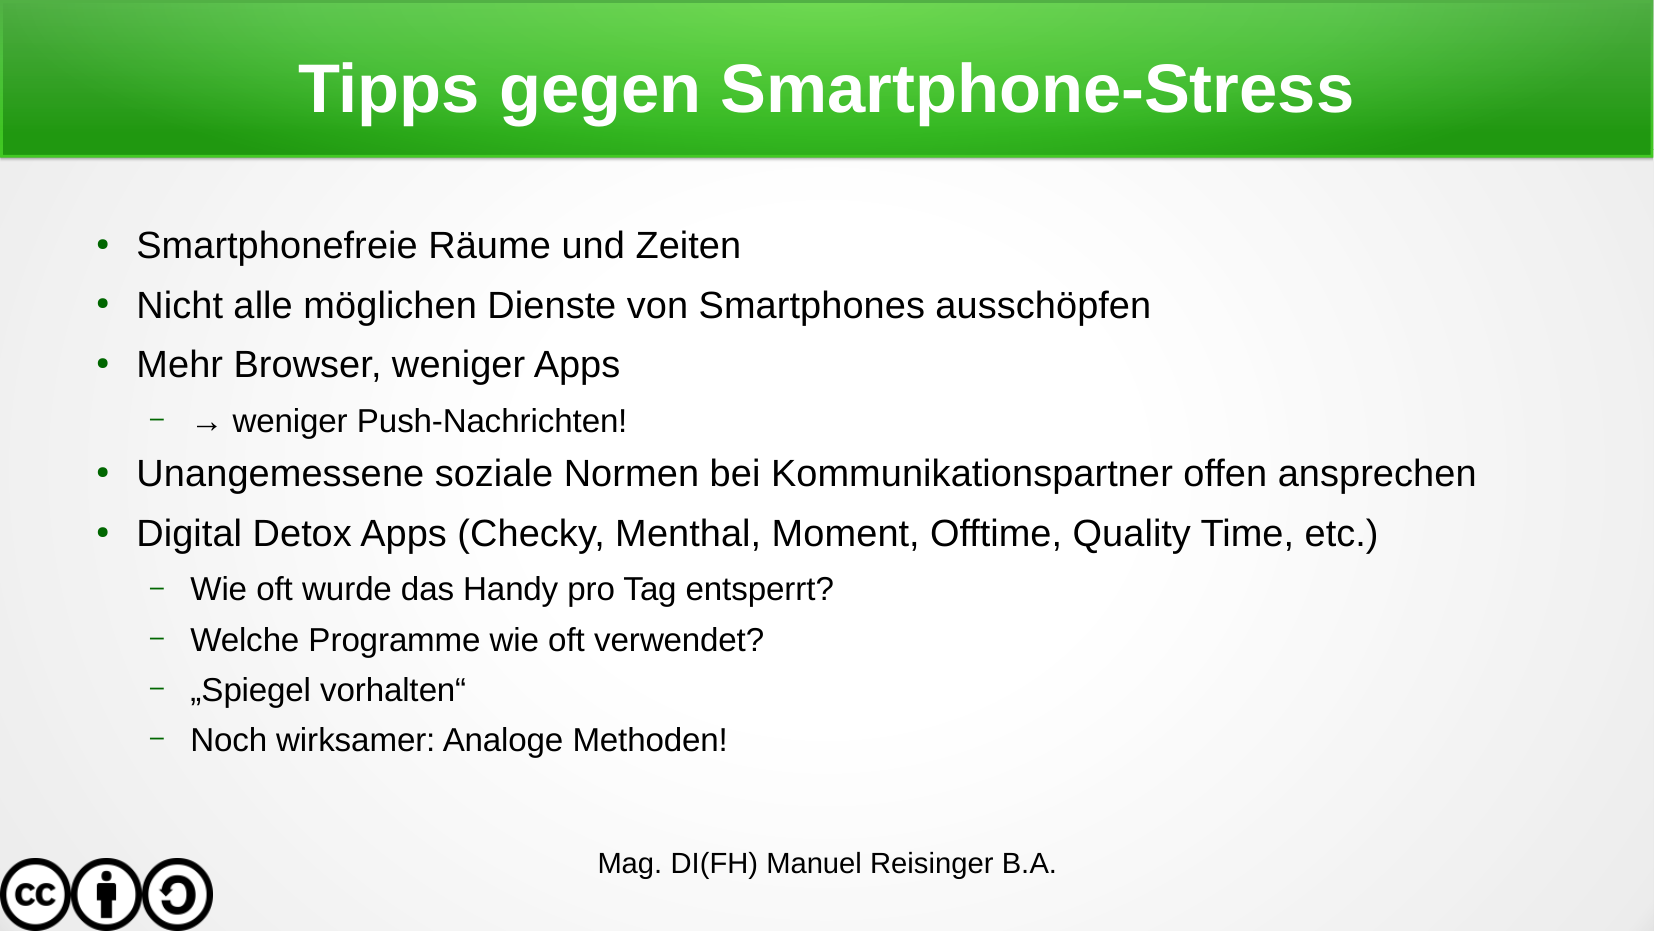

# Tipps gegen Smartphone-Stress
Smartphonefreie Räume und Zeiten
Nicht alle möglichen Dienste von Smartphones ausschöpfen
Mehr Browser, weniger Apps
→ weniger Push-Nachrichten!
Unangemessene soziale Normen bei Kommunikationspartner offen ansprechen
Digital Detox Apps (Checky, Menthal, Moment, Offtime, Quality Time, etc.)
Wie oft wurde das Handy pro Tag entsperrt?
Welche Programme wie oft verwendet?
„Spiegel vorhalten“
Noch wirksamer: Analoge Methoden!